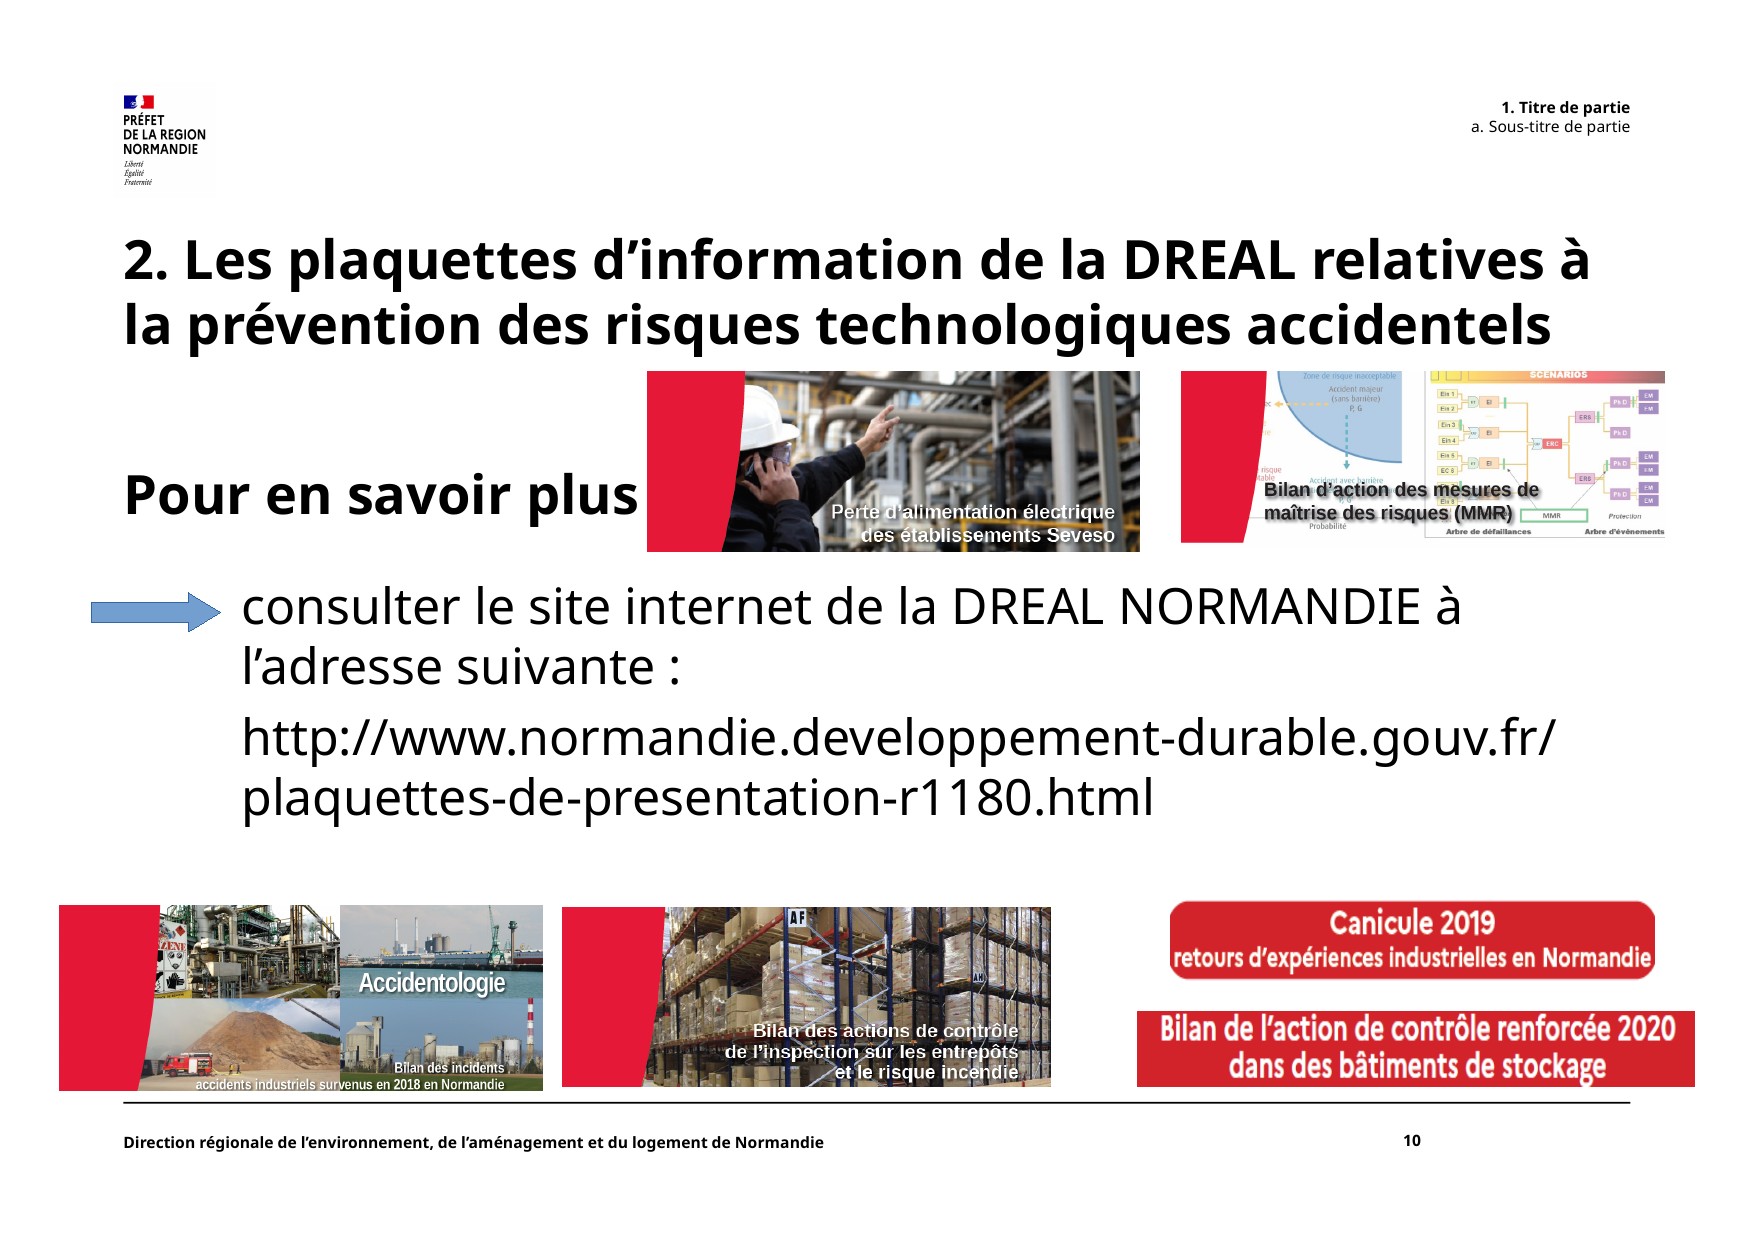

Titre de partie
Sous-titre de partie
2. Les plaquettes d’information de la DREAL relatives à la prévention des risques technologiques accidentels
Pour en savoir plus
# consulter le site internet de la DREAL NORMANDIE à l’adresse suivante :
http://www.normandie.developpement-durable.gouv.fr/plaquettes-de-presentation-r1180.html
Direction régionale de l’environnement, de l’aménagement et du logement de Normandie